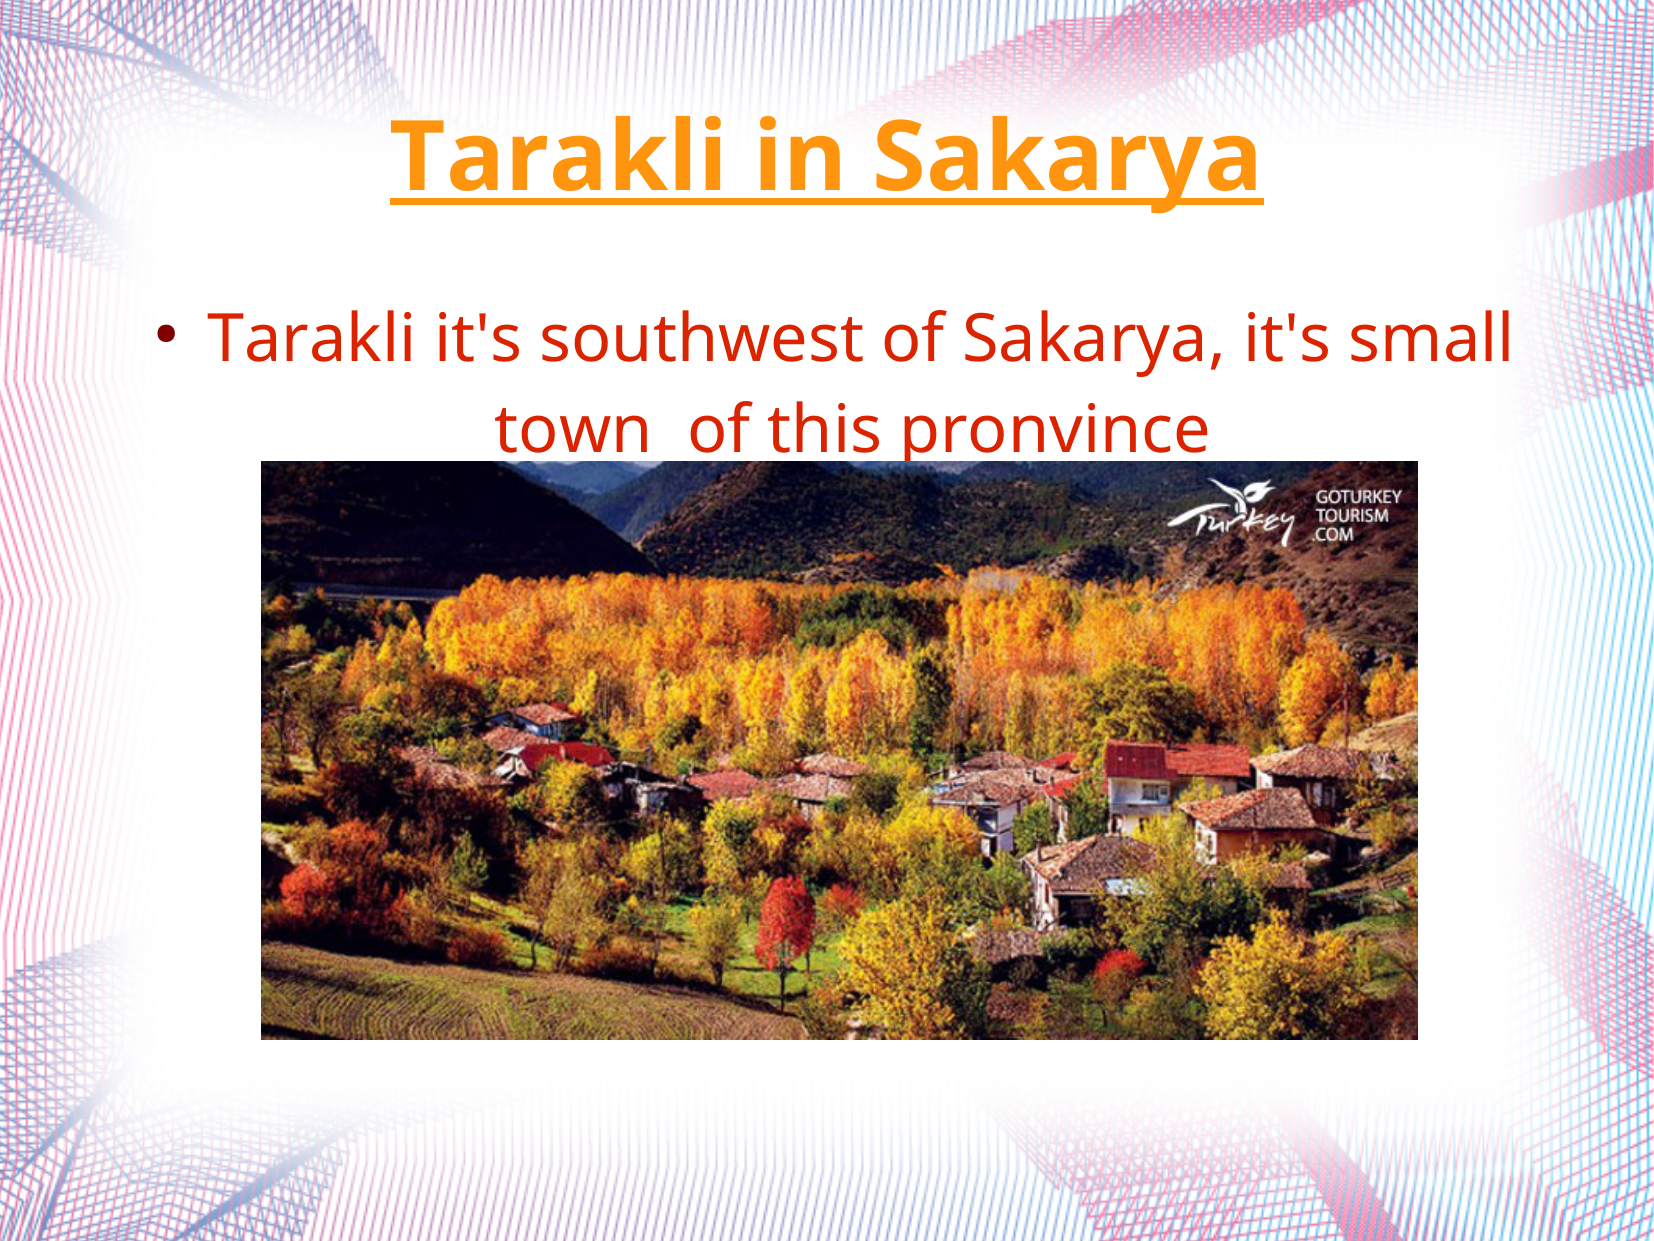

# Tarakli in Sakarya
Tarakli it's southwest of Sakarya, it's small town of this pronvince